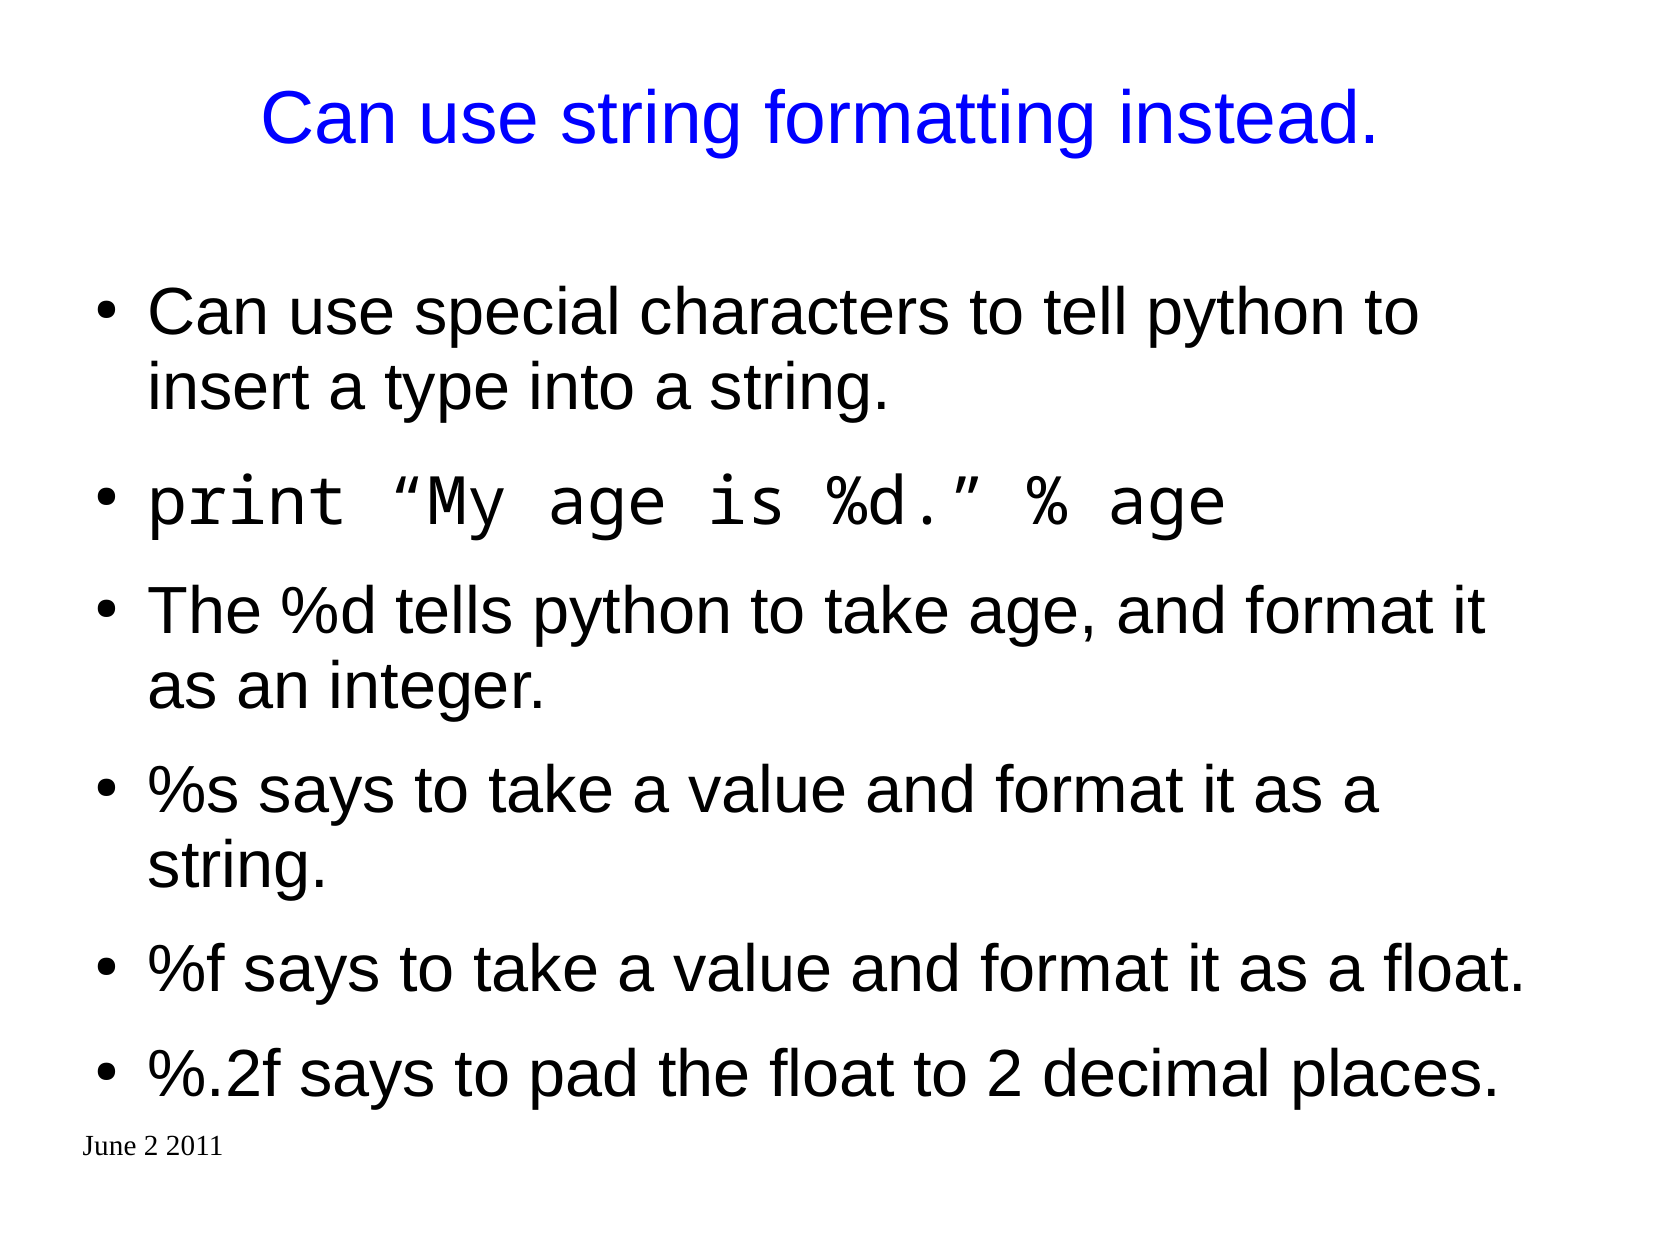

# Can use string formatting instead.
Can use special characters to tell python to insert a type into a string.
print “My age is %d.” % age
The %d tells python to take age, and format it as an integer.
%s says to take a value and format it as a string.
%f says to take a value and format it as a float.
%.2f says to pad the float to 2 decimal places.
June 2 2011